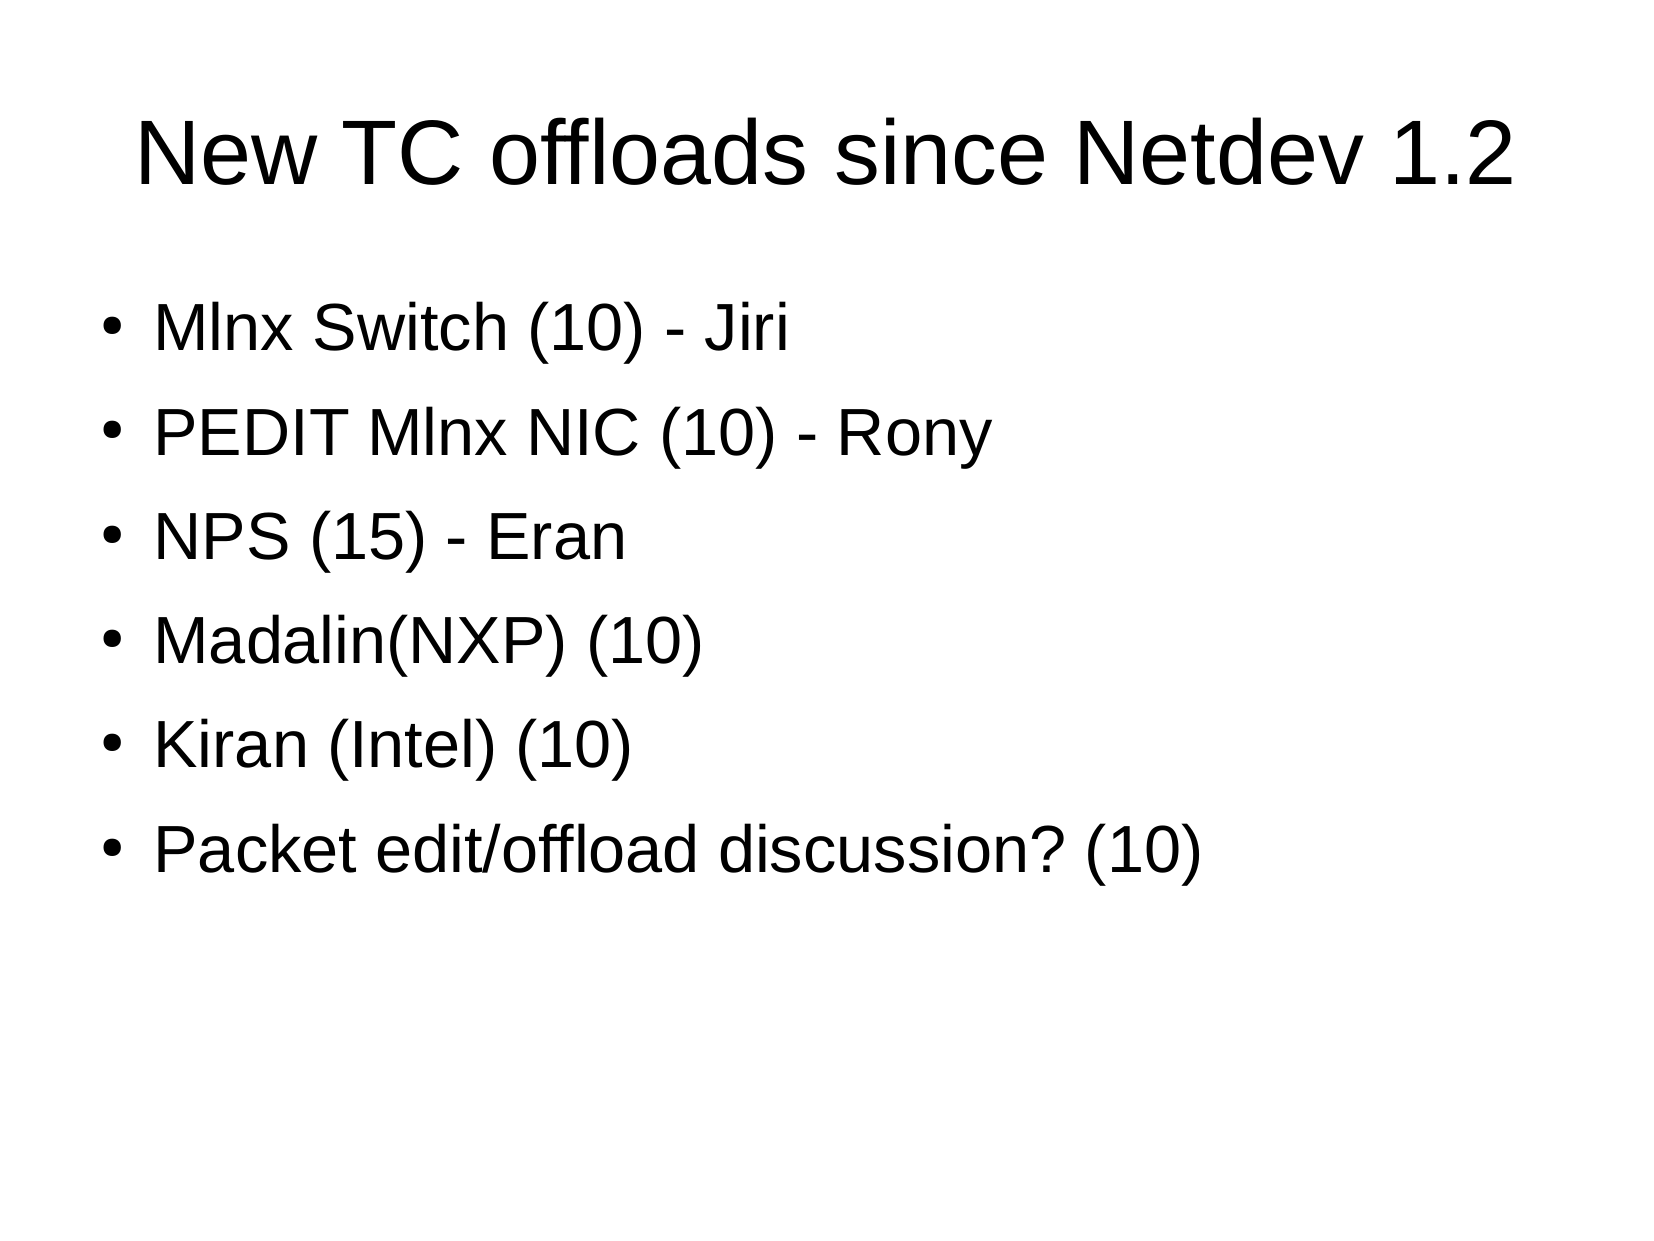

# New TC offloads since Netdev 1.2
Mlnx Switch (10) - Jiri
PEDIT Mlnx NIC (10) - Rony
NPS (15) - Eran
Madalin(NXP) (10)
Kiran (Intel) (10)
Packet edit/offload discussion? (10)